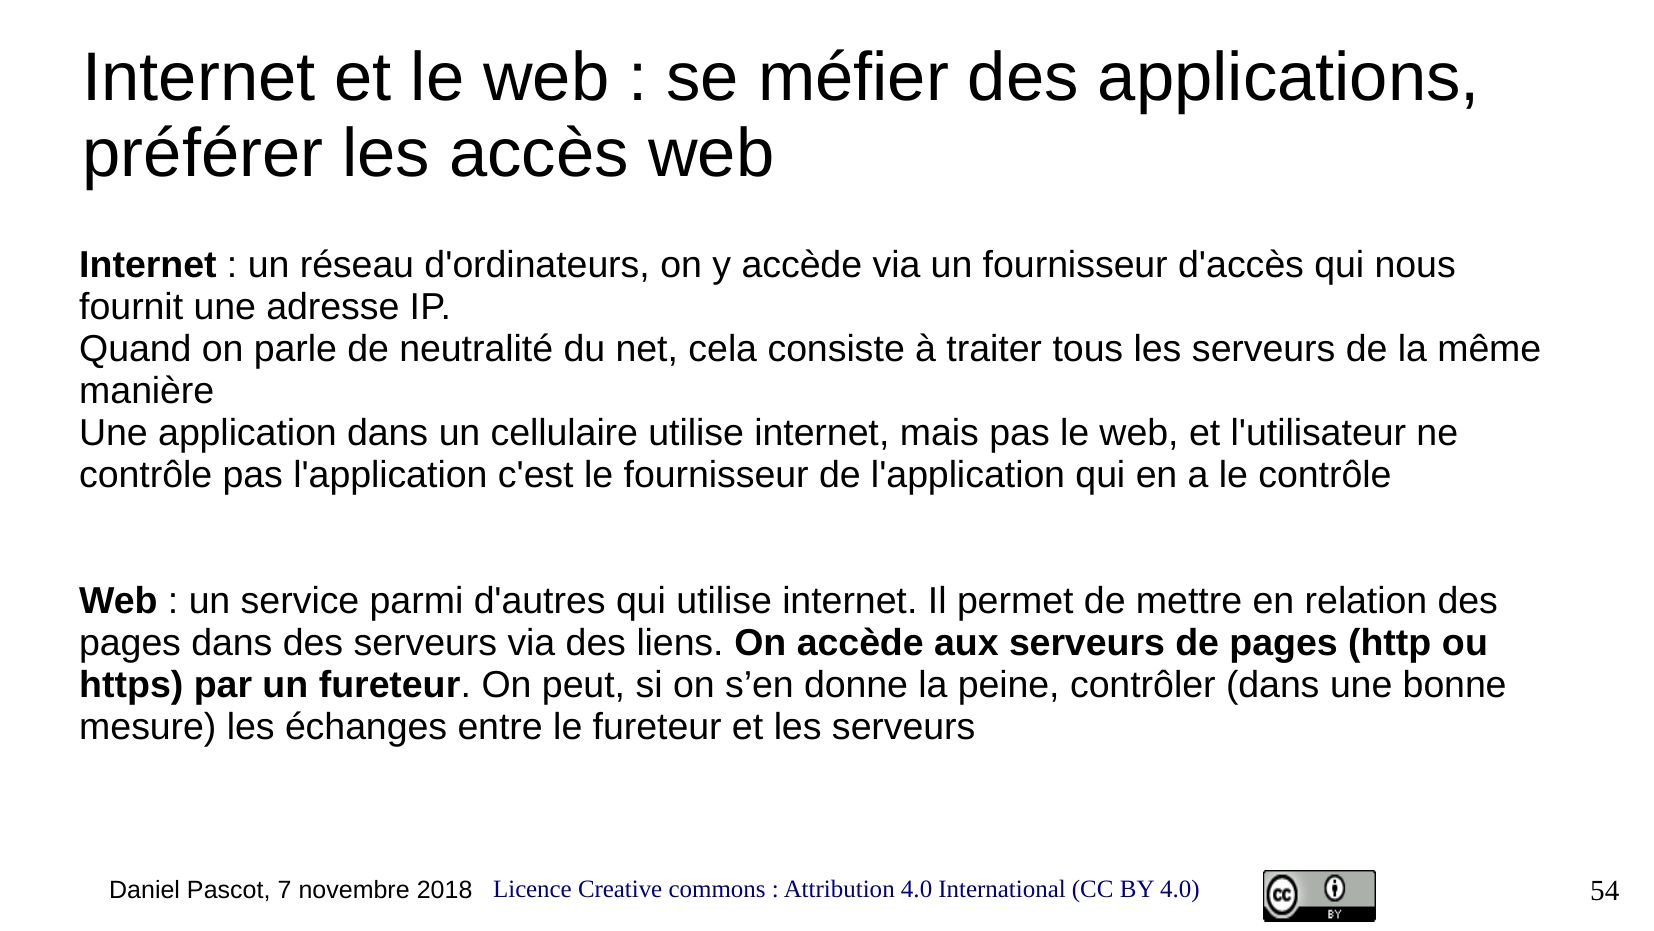

# Internet et le web : se méfier des applications, préférer les accès web
Internet : un réseau d'ordinateurs, on y accède via un fournisseur d'accès qui nous fournit une adresse IP.
Quand on parle de neutralité du net, cela consiste à traiter tous les serveurs de la même manière
Une application dans un cellulaire utilise internet, mais pas le web, et l'utilisateur ne contrôle pas l'application c'est le fournisseur de l'application qui en a le contrôle
Web : un service parmi d'autres qui utilise internet. Il permet de mettre en relation des pages dans des serveurs via des liens. On accède aux serveurs de pages (http ou https) par un fureteur. On peut, si on s’en donne la peine, contrôler (dans une bonne mesure) les échanges entre le fureteur et les serveurs
54